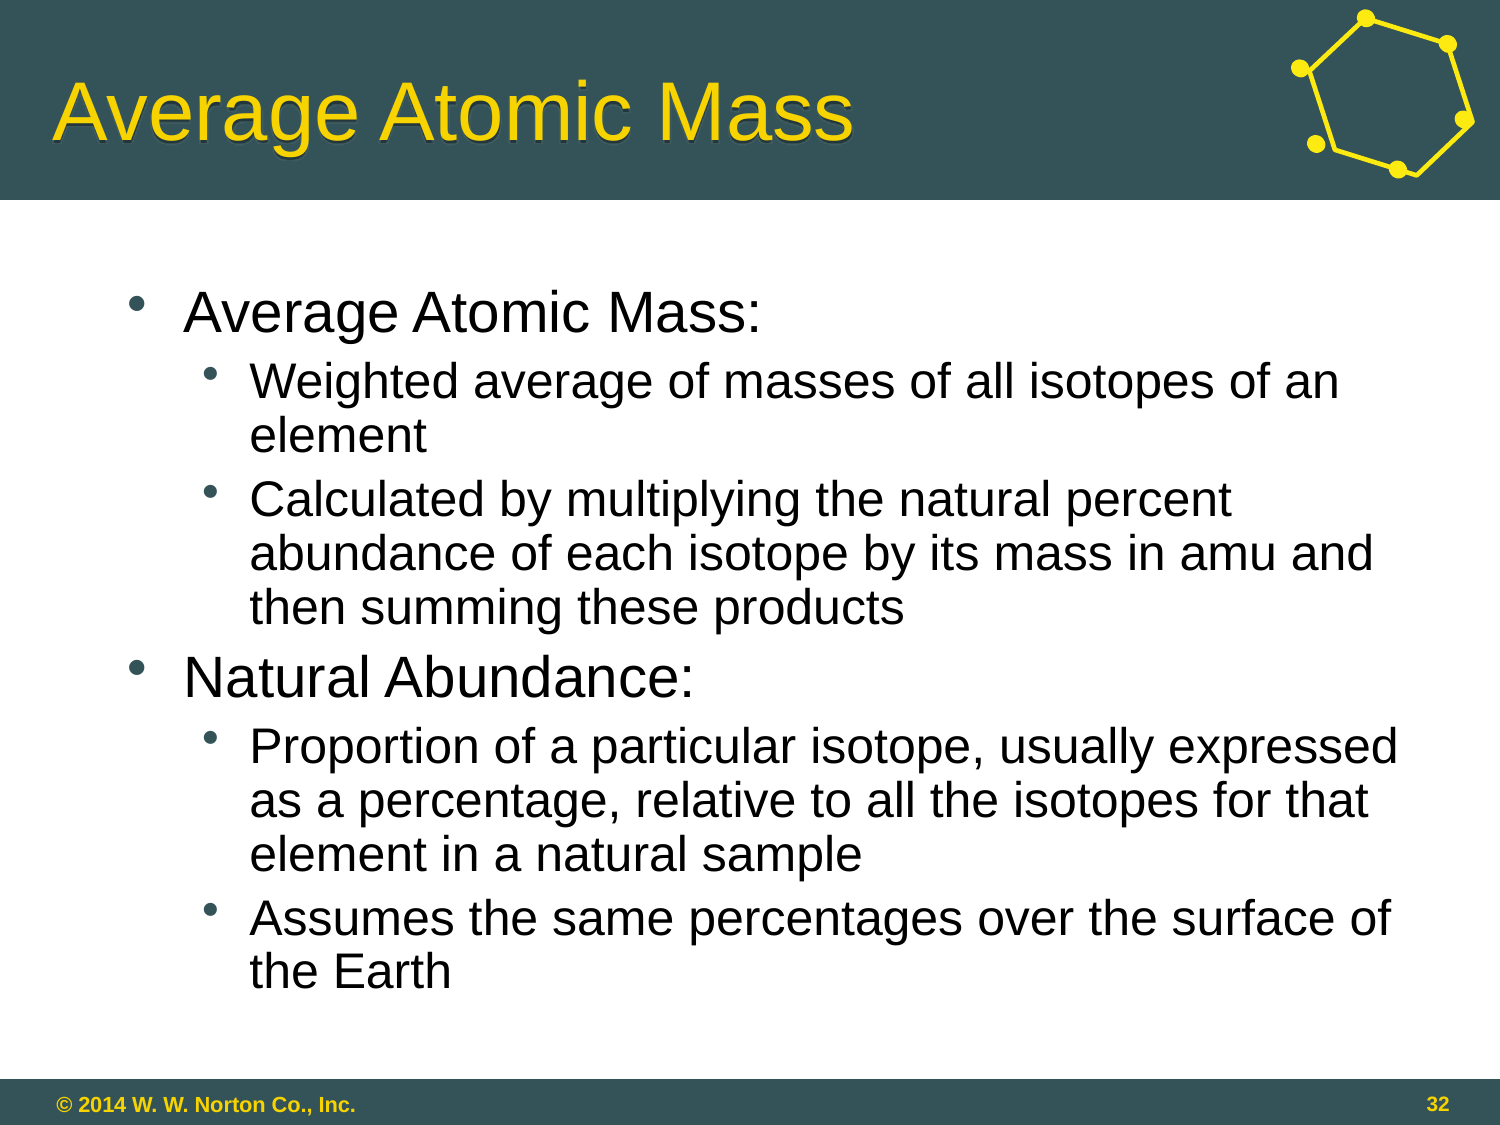

Average Atomic Mass
# Average Atomic Mass:
Weighted average of masses of all isotopes of an element
Calculated by multiplying the natural percent abundance of each isotope by its mass in amu and then summing these products
Natural Abundance:
Proportion of a particular isotope, usually expressed as a percentage, relative to all the isotopes for that element in a natural sample
Assumes the same percentages over the surface of the Earth